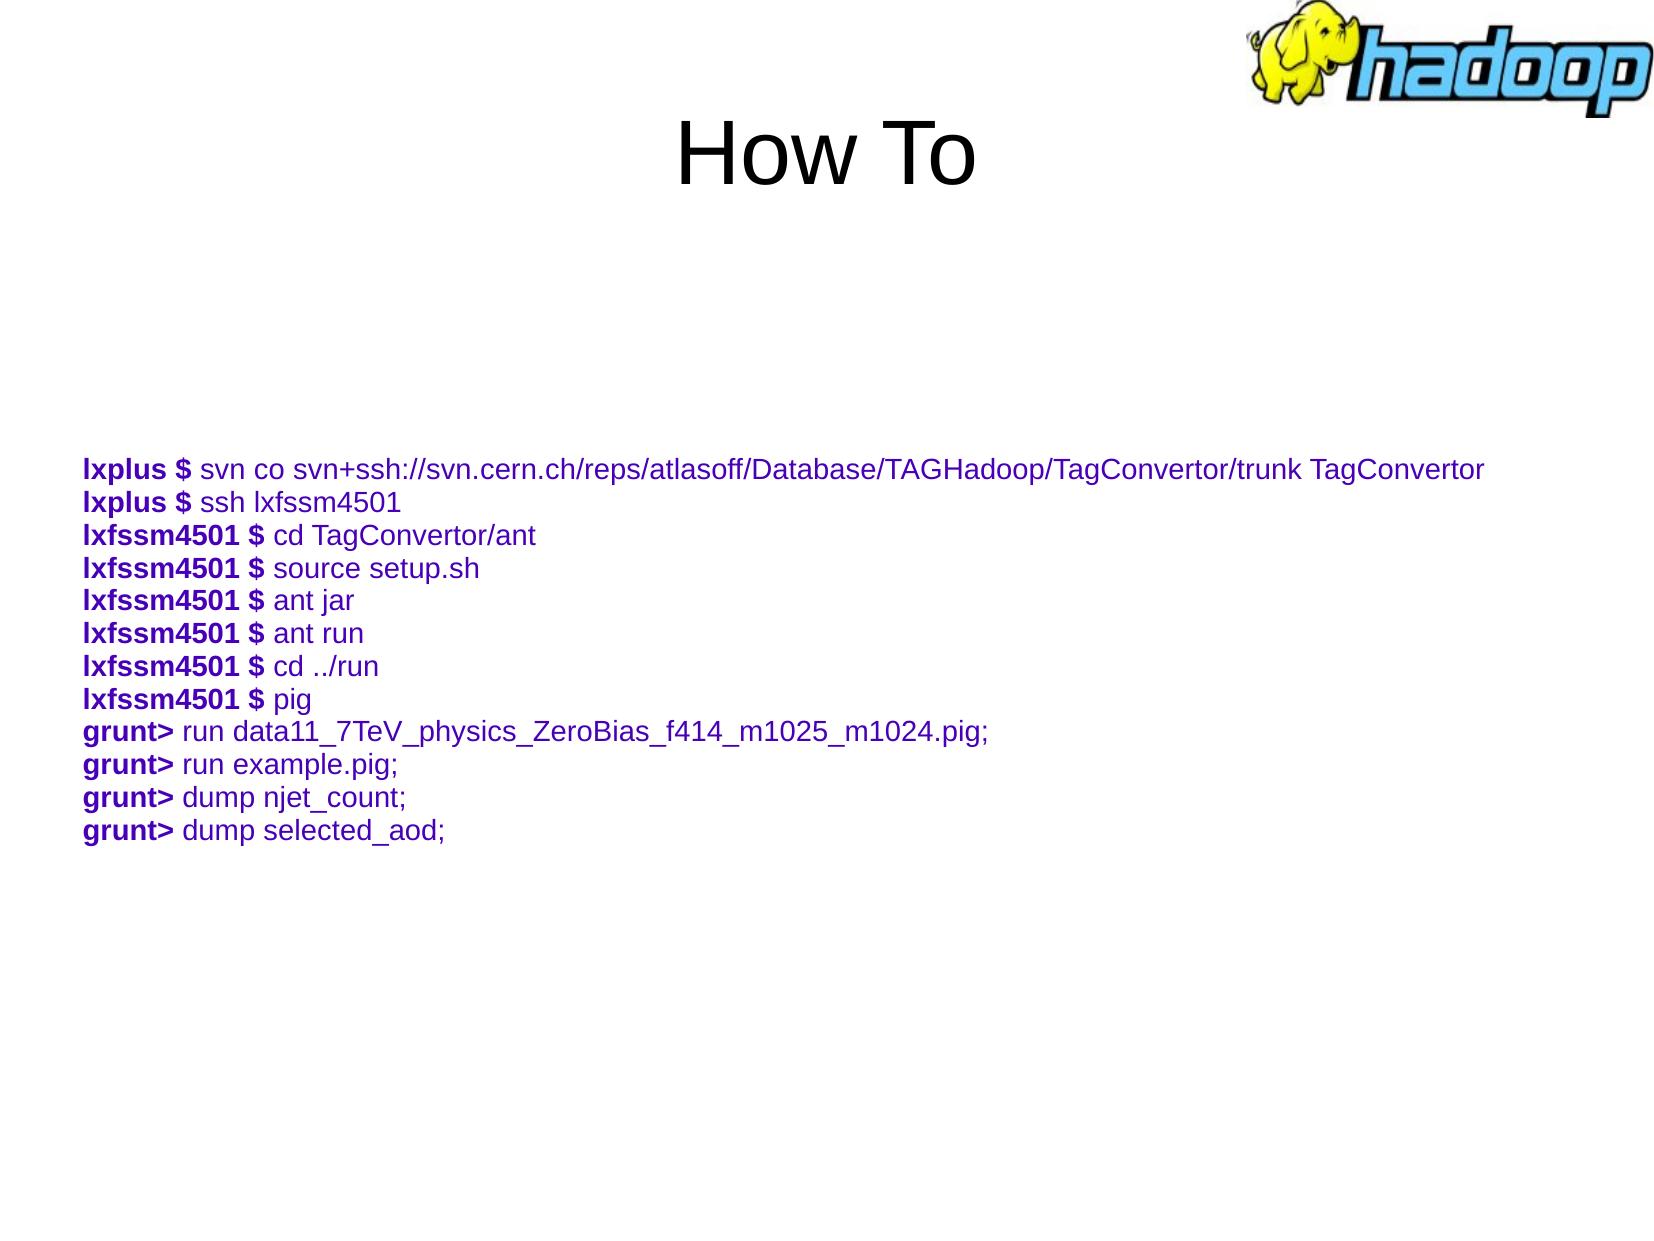

# How To
lxplus $ svn co svn+ssh://svn.cern.ch/reps/atlasoff/Database/TAGHadoop/TagConvertor/trunk TagConvertor
lxplus $ ssh lxfssm4501
lxfssm4501 $ cd TagConvertor/ant
lxfssm4501 $ source setup.sh
lxfssm4501 $ ant jar
lxfssm4501 $ ant run
lxfssm4501 $ cd ../run
lxfssm4501 $ pig
grunt> run data11_7TeV_physics_ZeroBias_f414_m1025_m1024.pig;
grunt> run example.pig;
grunt> dump njet_count;
grunt> dump selected_aod;